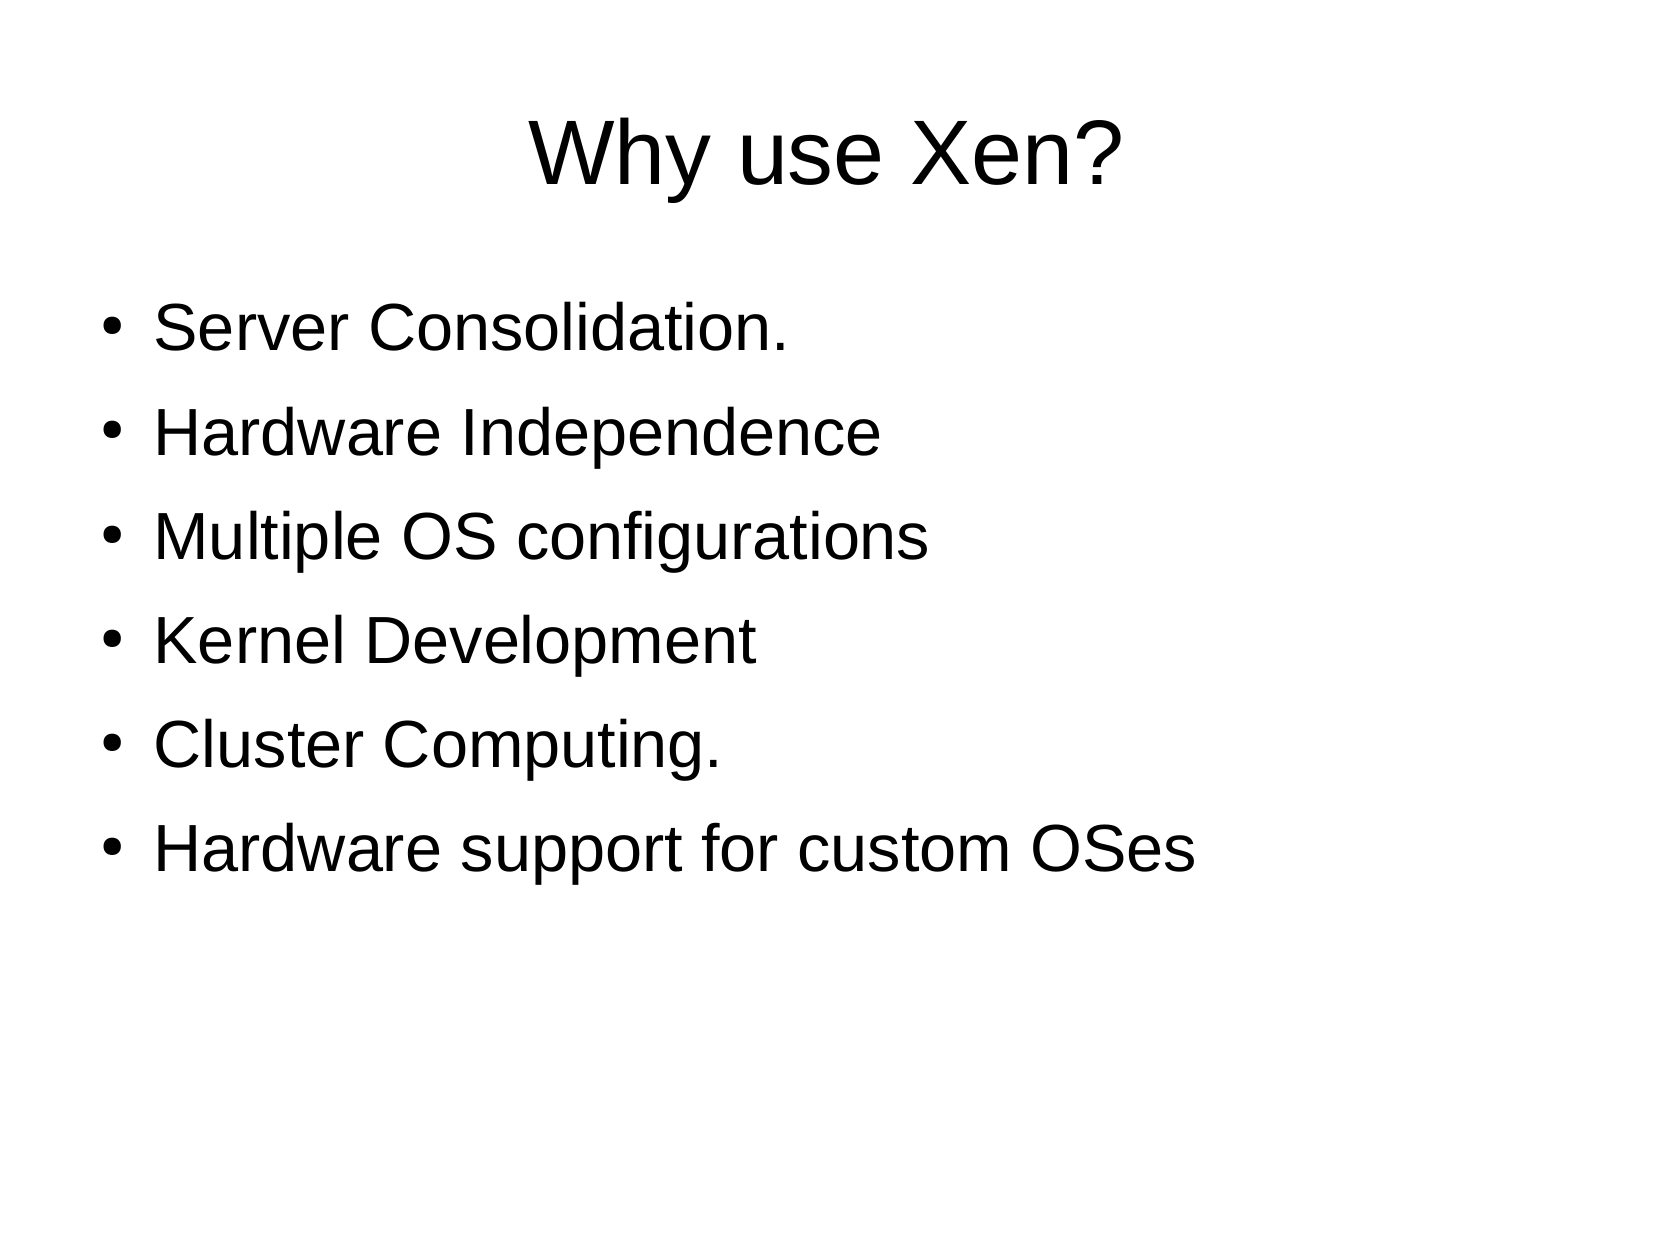

# Why use Xen?
Server Consolidation.
Hardware Independence
Multiple OS configurations
Kernel Development
Cluster Computing.
Hardware support for custom OSes